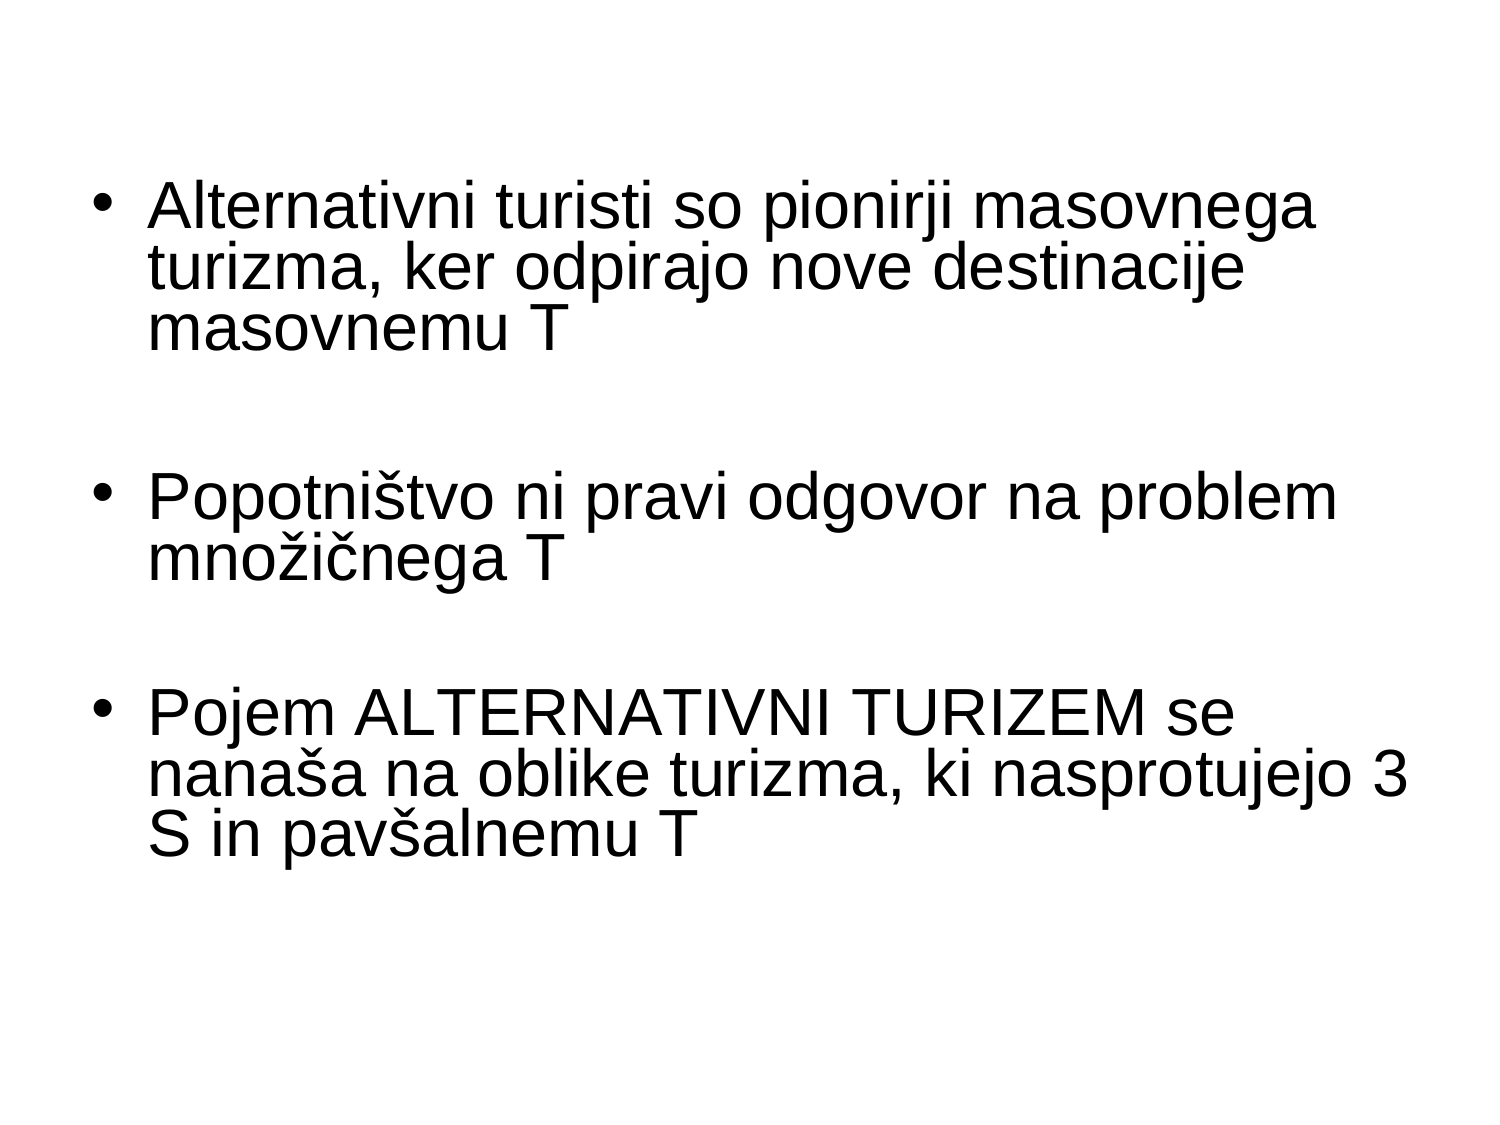

# Alternativni turisti so pionirji masovnega turizma, ker odpirajo nove destinacije masovnemu T
Popotništvo ni pravi odgovor na problem množičnega T
Pojem ALTERNATIVNI TURIZEM se nanaša na oblike turizma, ki nasprotujejo 3 S in pavšalnemu T